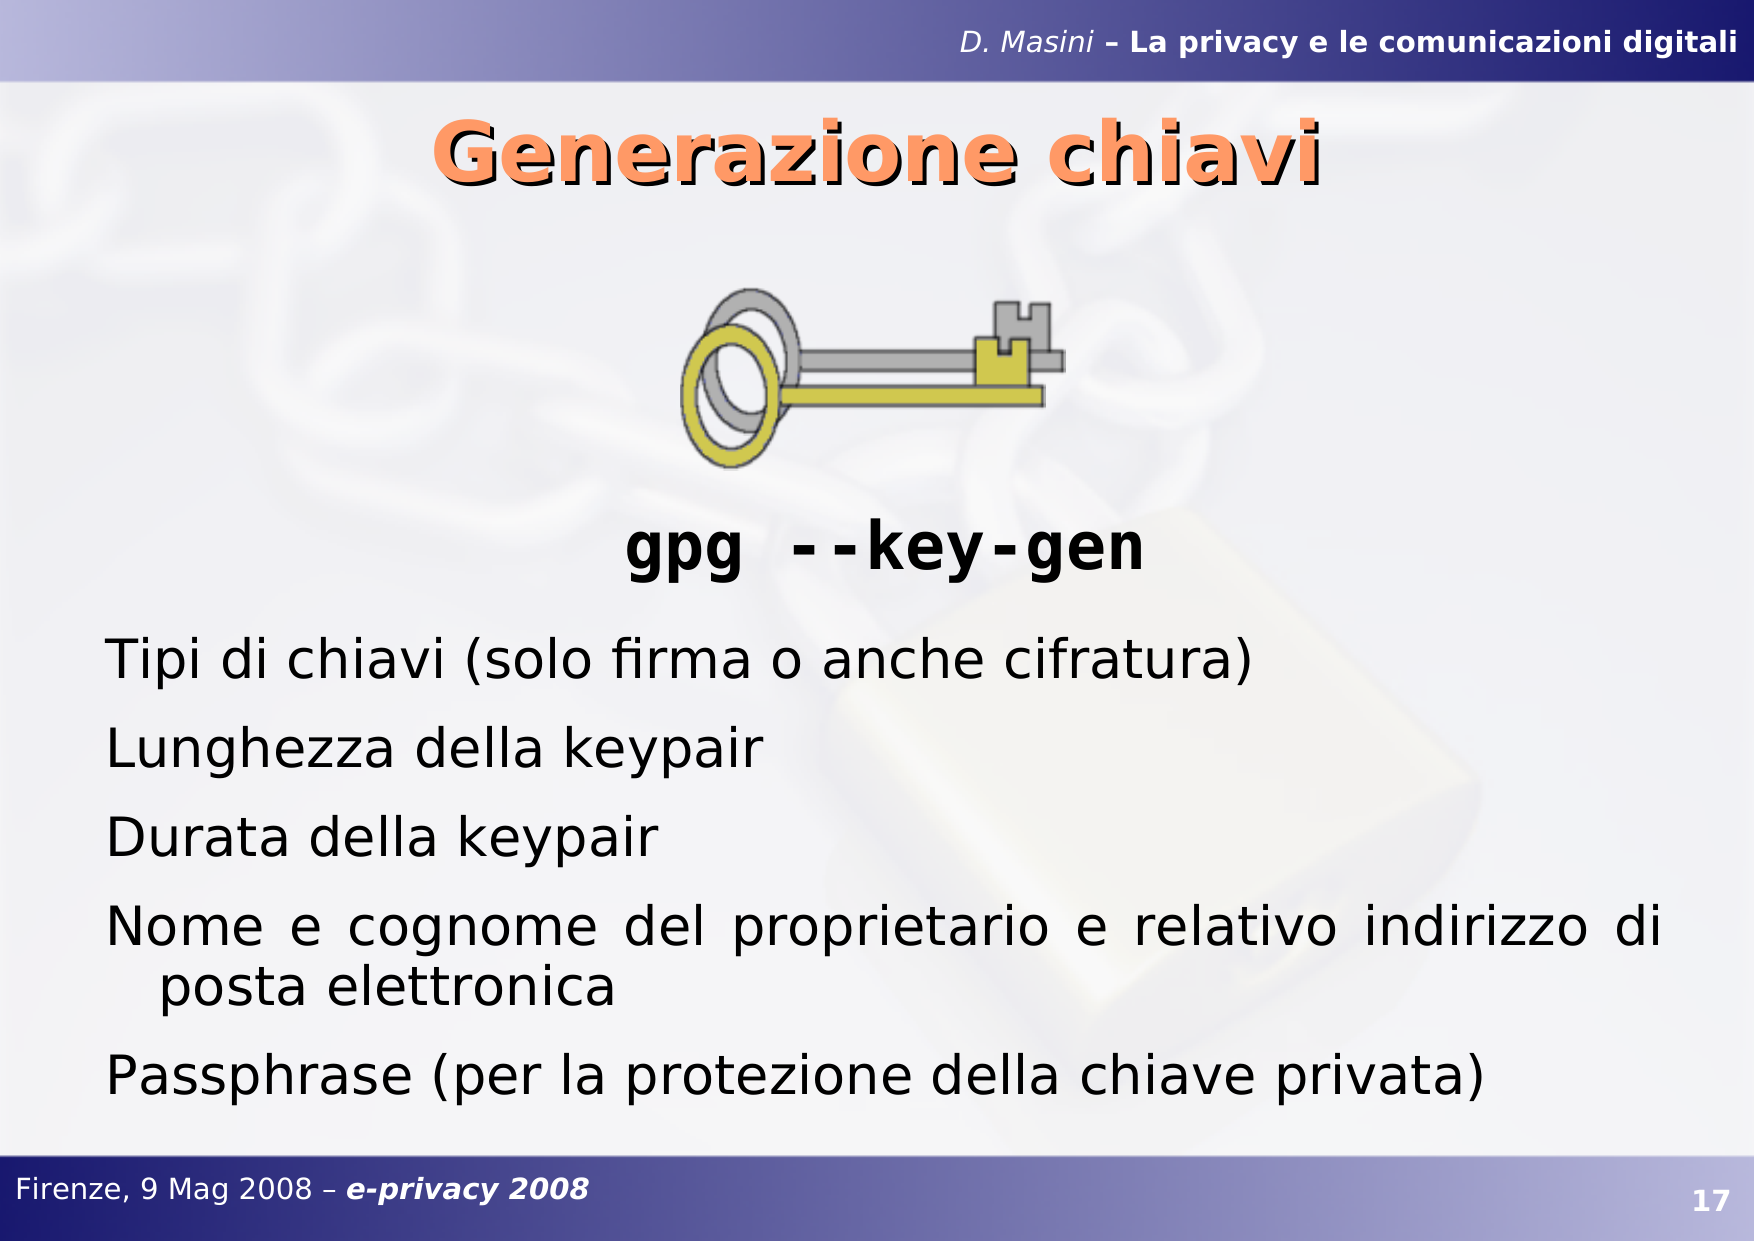

# Generazione chiavi
gpg --key-gen
Tipi di chiavi (solo firma o anche cifratura)
Lunghezza della keypair
Durata della keypair
Nome e cognome del proprietario e relativo indirizzo di posta elettronica
Passphrase (per la protezione della chiave privata)